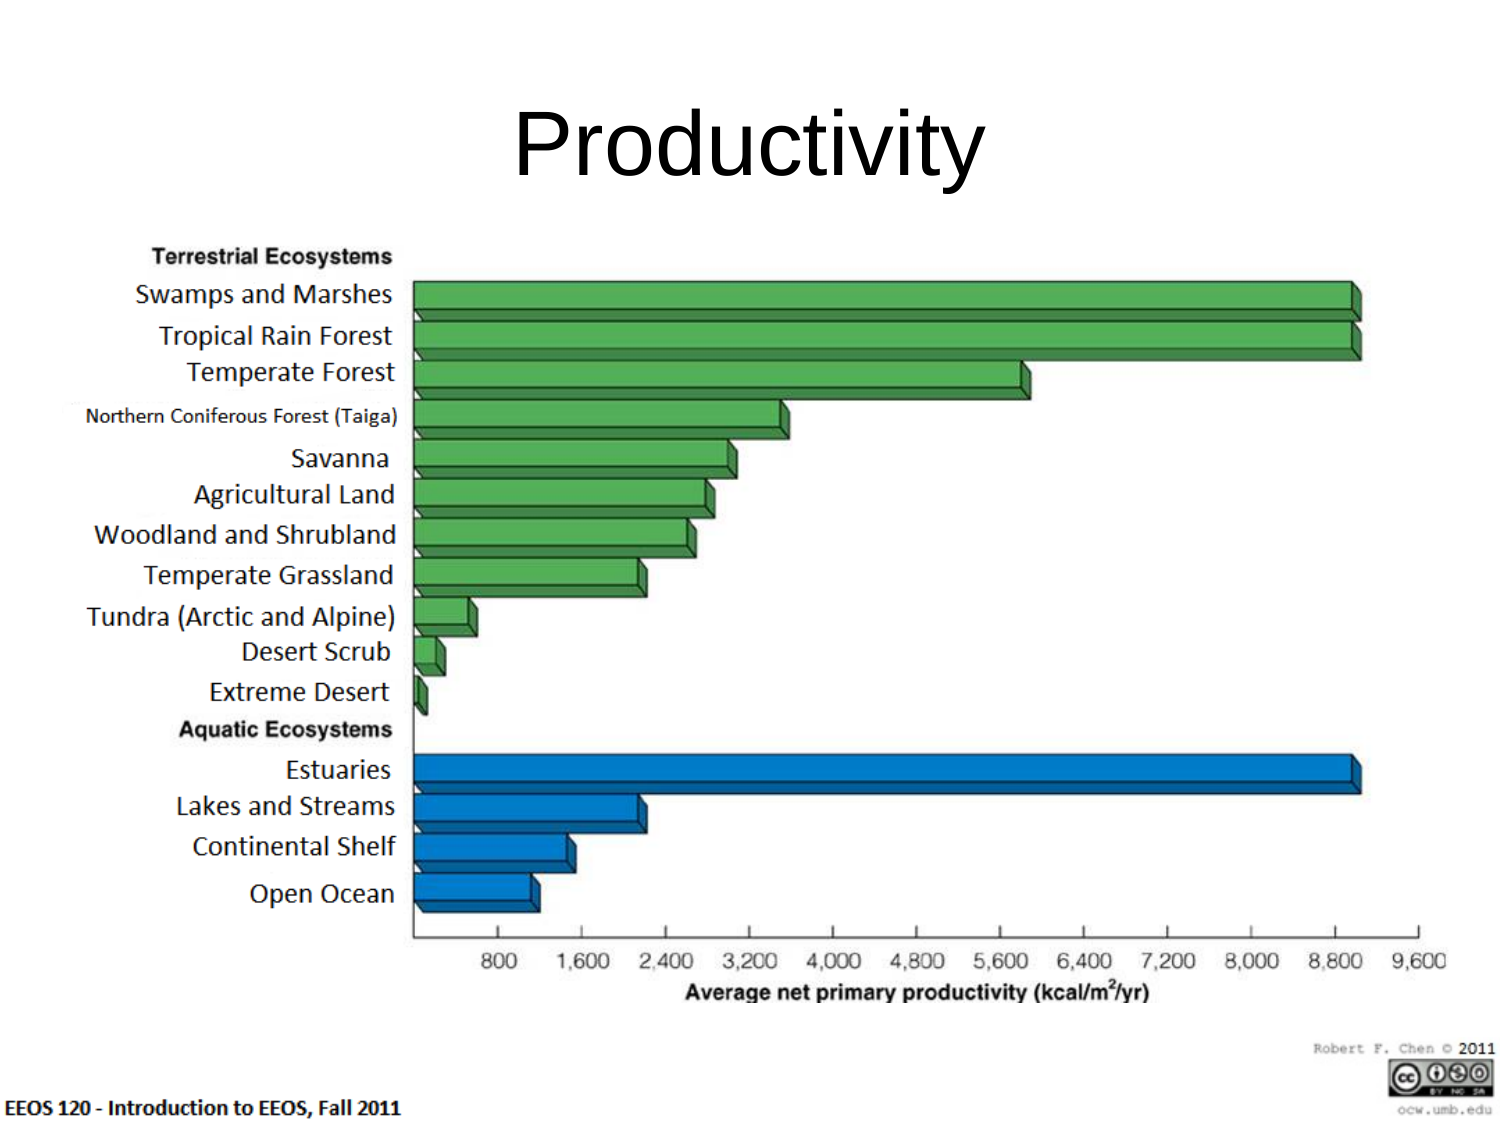

# Productivity
Graphic created by UMB Open Courseware